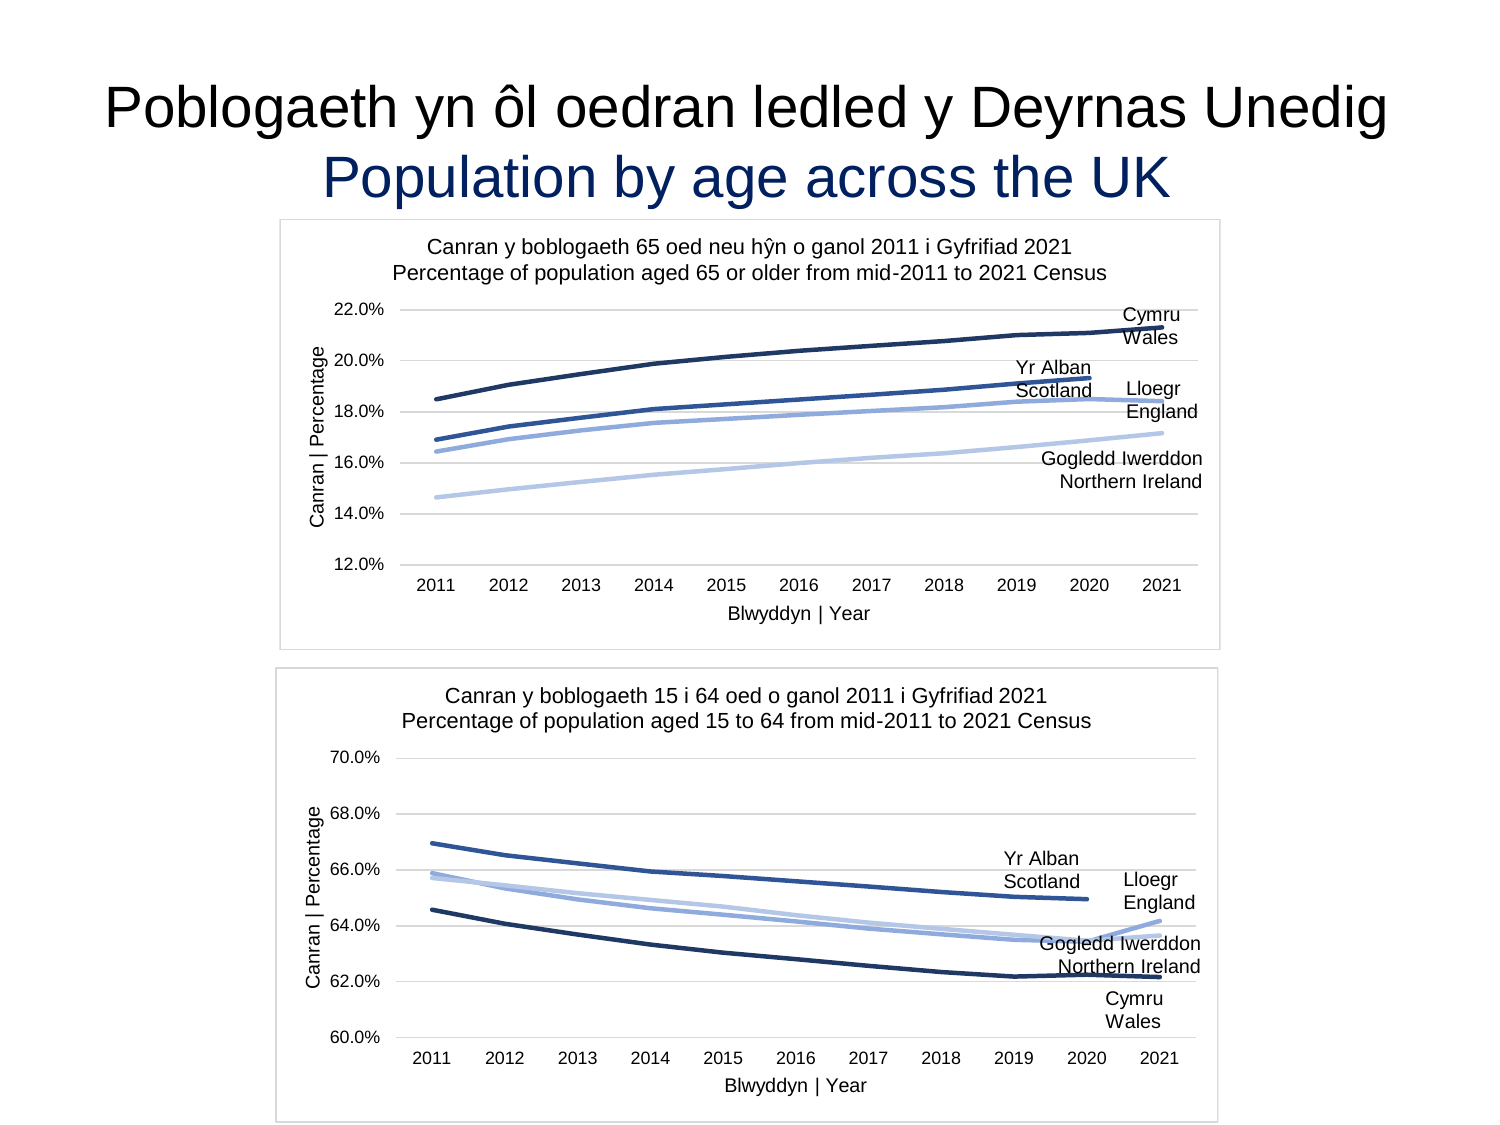

# Poblogaeth yn ôl oedran ledled y Deyrnas Unedig Population by age across the UK